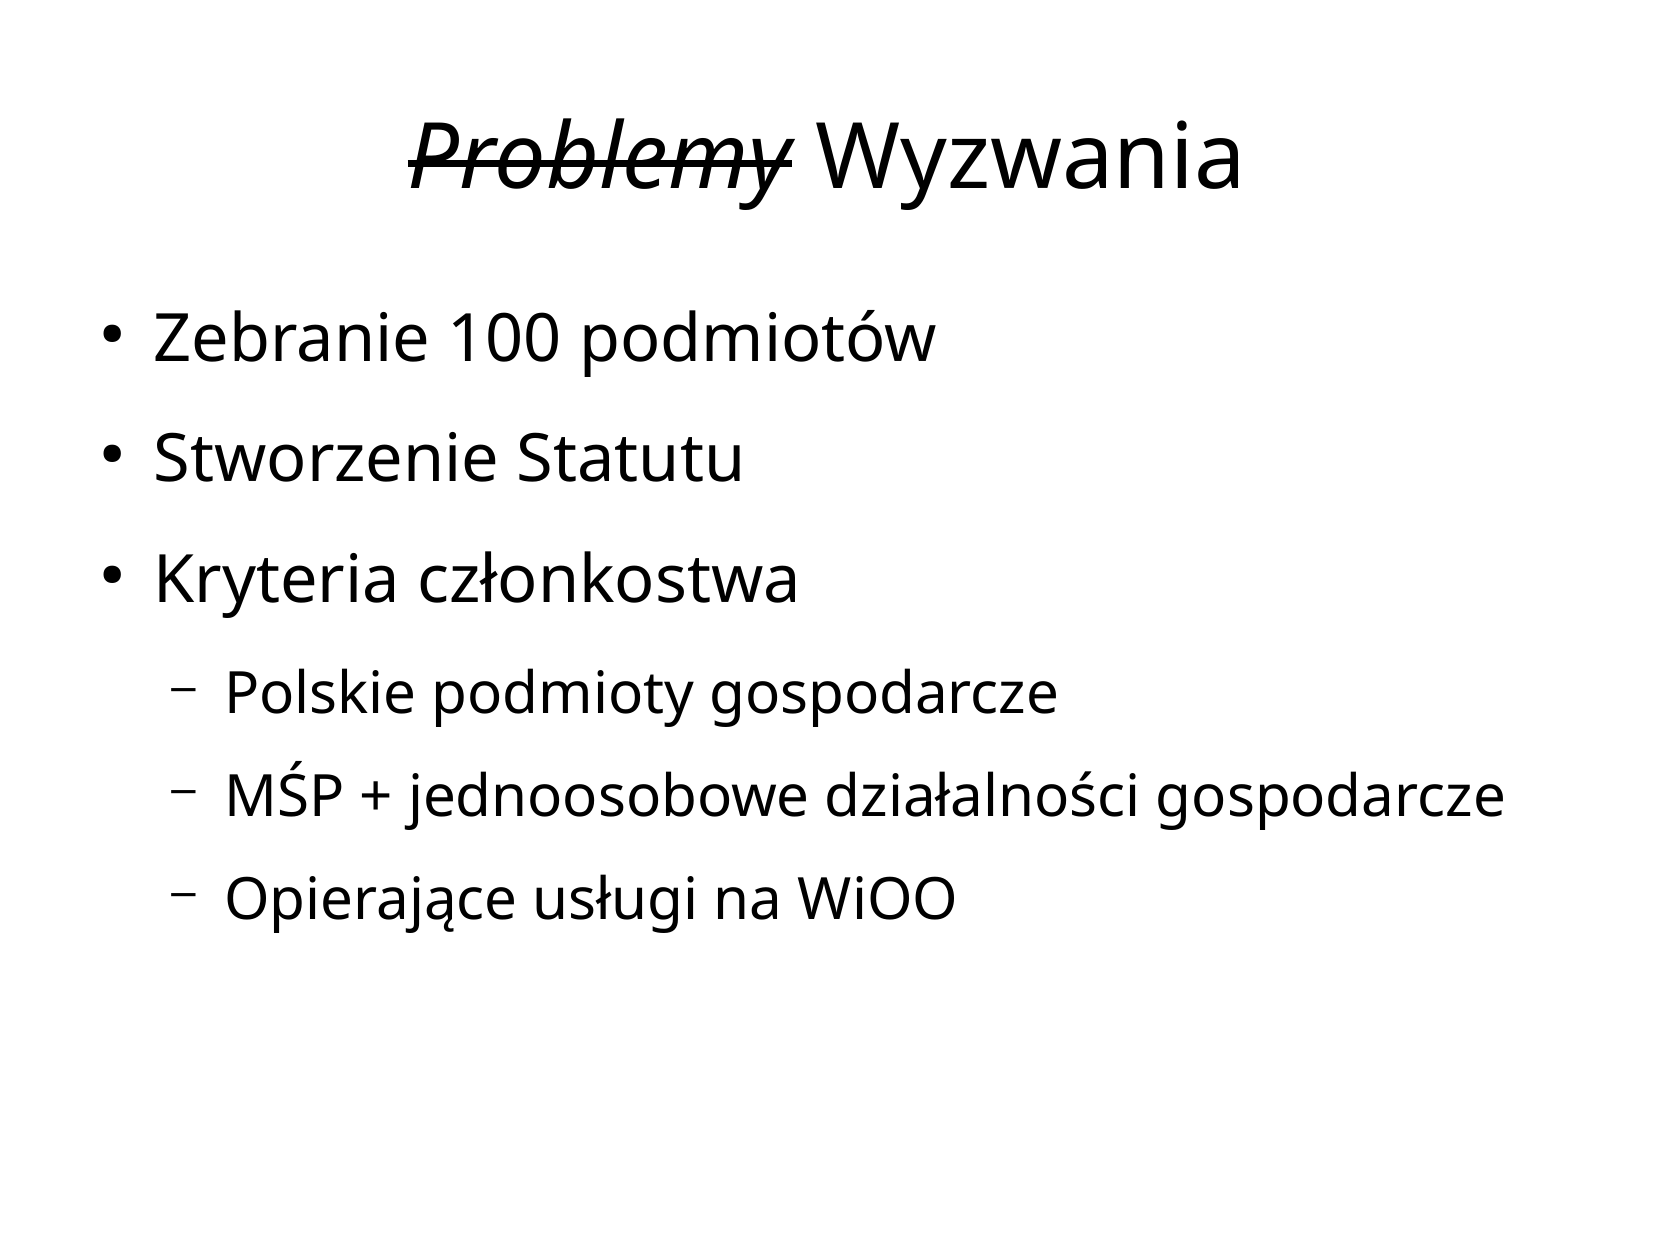

# Problemy Wyzwania
Zebranie 100 podmiotów
Stworzenie Statutu
Kryteria członkostwa
Polskie podmioty gospodarcze
MŚP + jednoosobowe działalności gospodarcze
Opierające usługi na WiOO